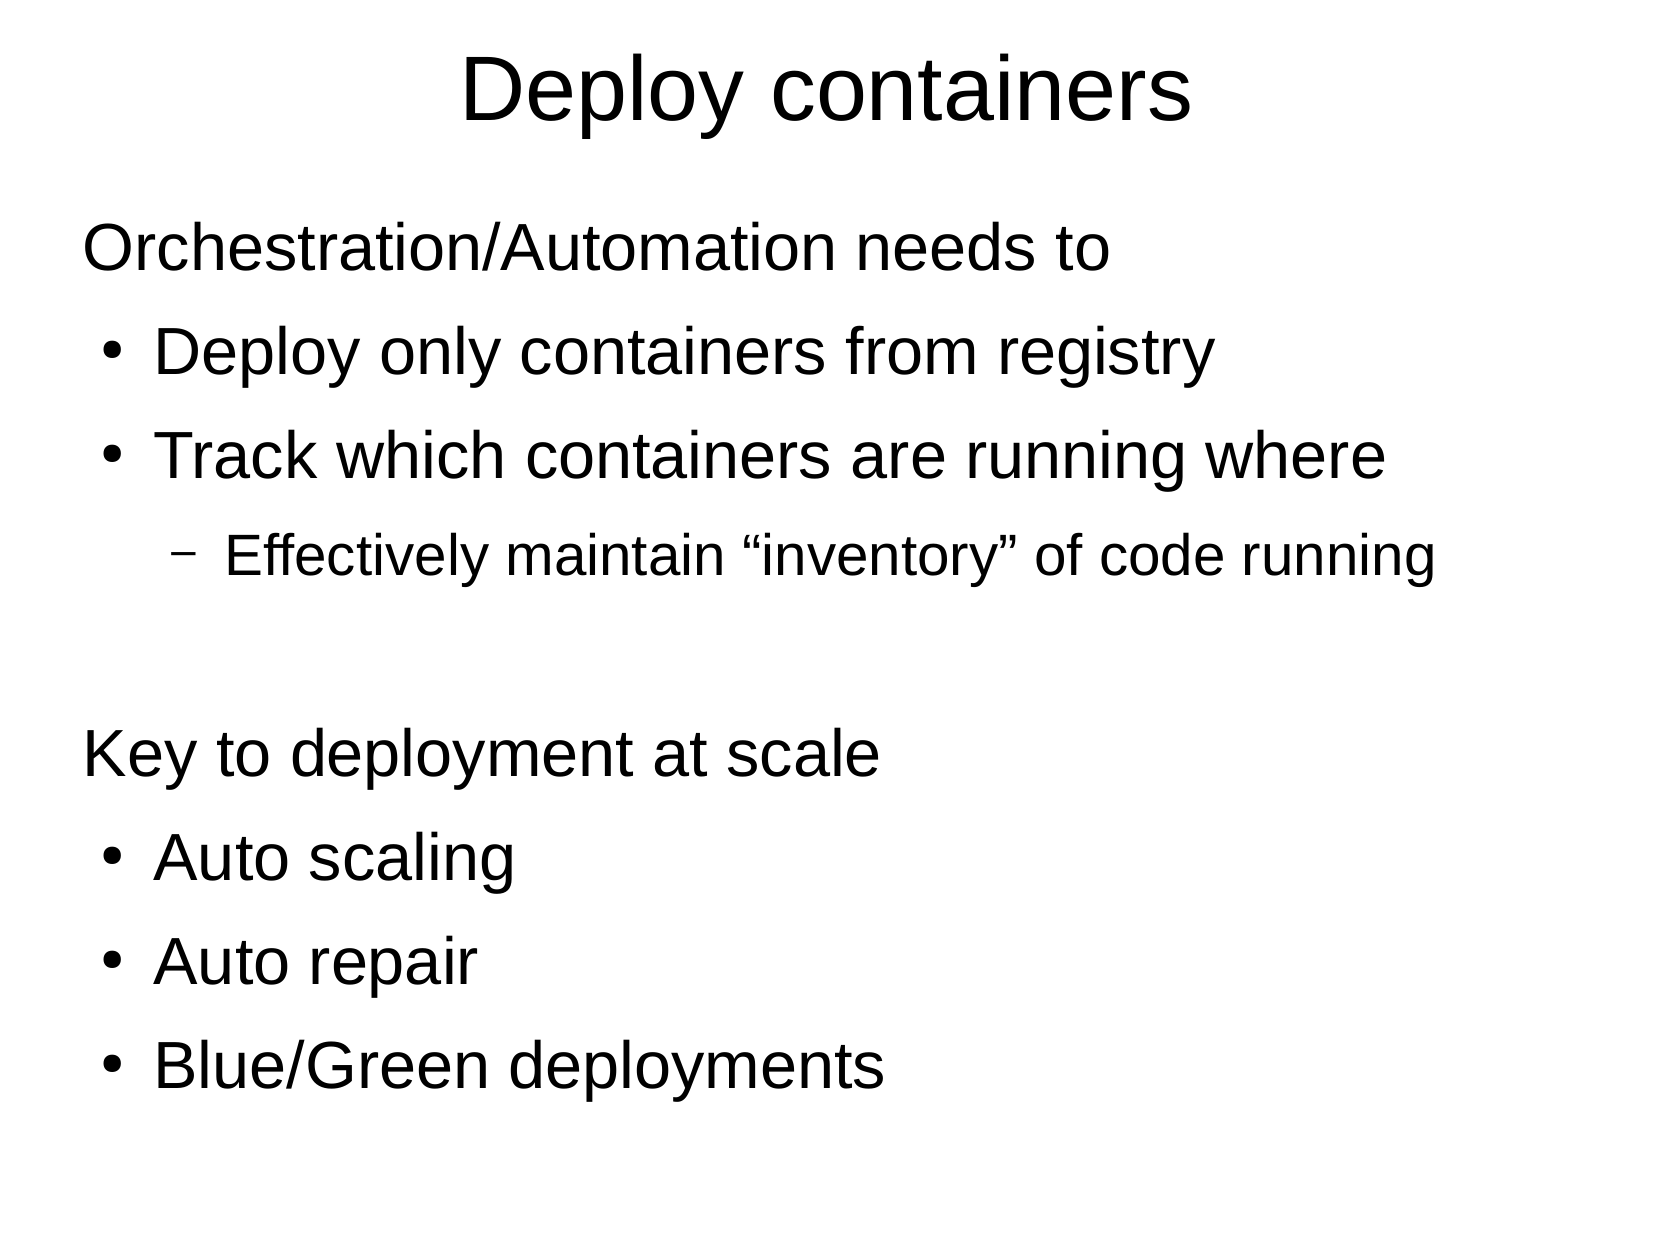

# Deploy containers
Orchestration/Automation needs to
Deploy only containers from registry
Track which containers are running where
Effectively maintain “inventory” of code running
Key to deployment at scale
Auto scaling
Auto repair
Blue/Green deployments